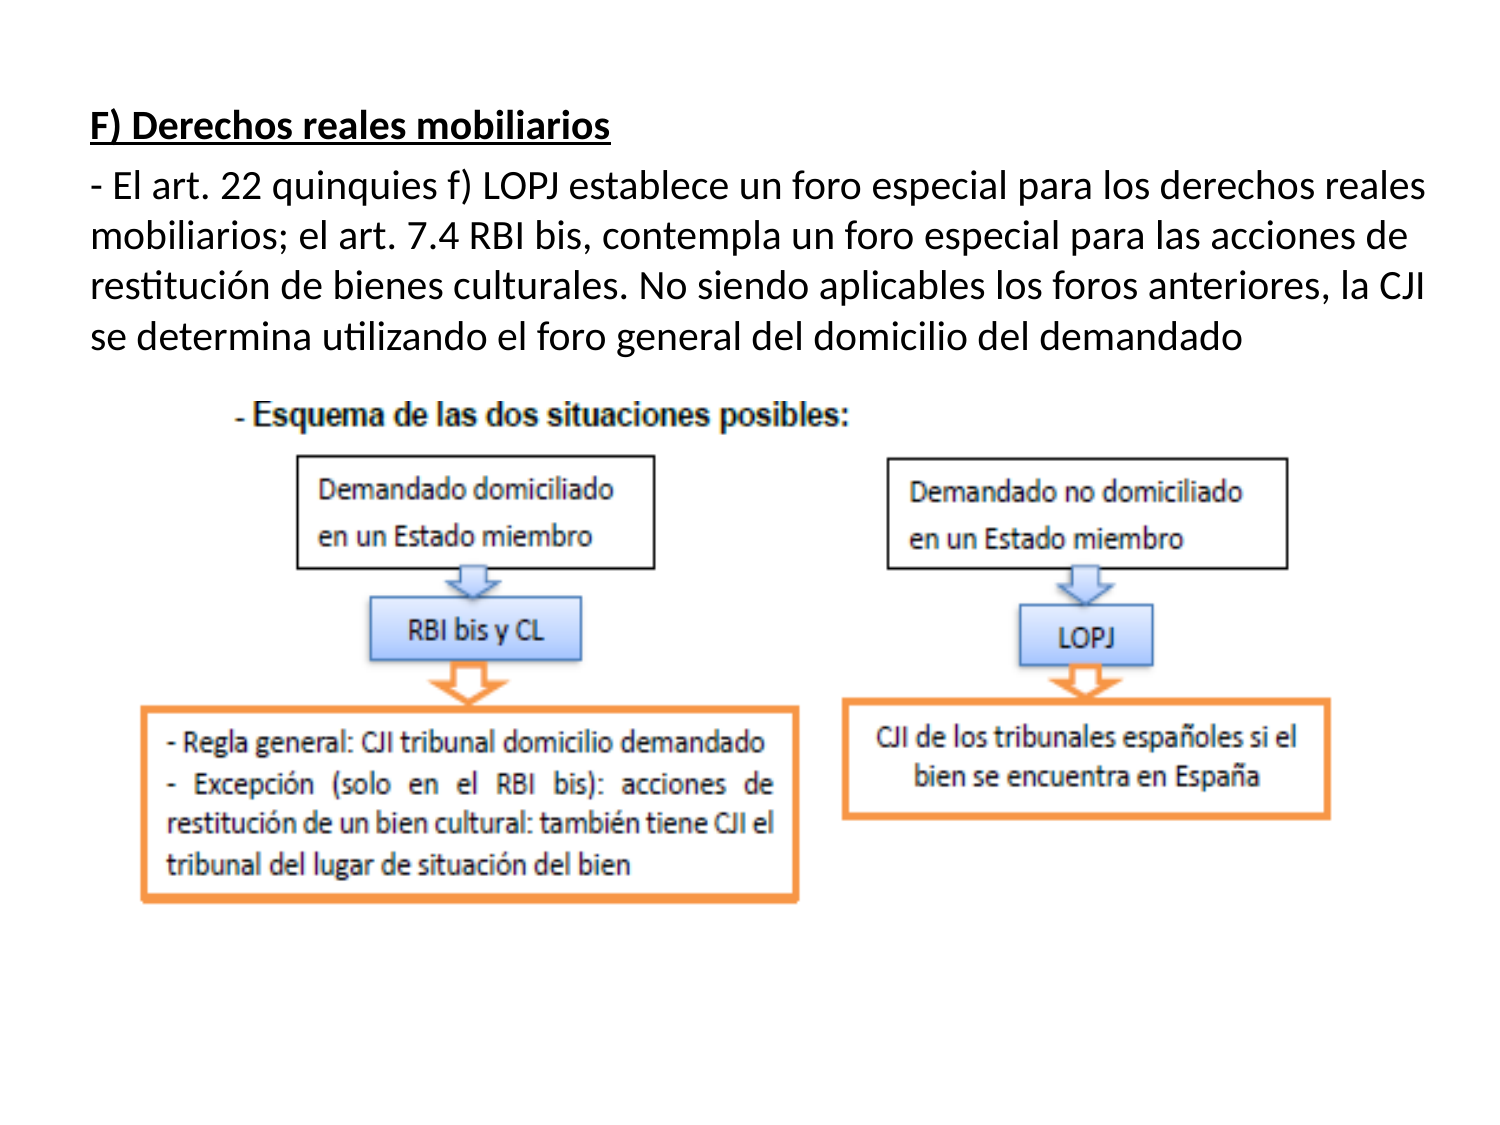

# F) Derechos reales mobiliarios
- El art. 22 quinquies f) LOPJ establece un foro especial para los derechos reales mobiliarios; el art. 7.4 RBI bis, contempla un foro especial para las acciones de restitución de bienes culturales. No siendo aplicables los foros anteriores, la CJI se determina utilizando el foro general del domicilio del demandado